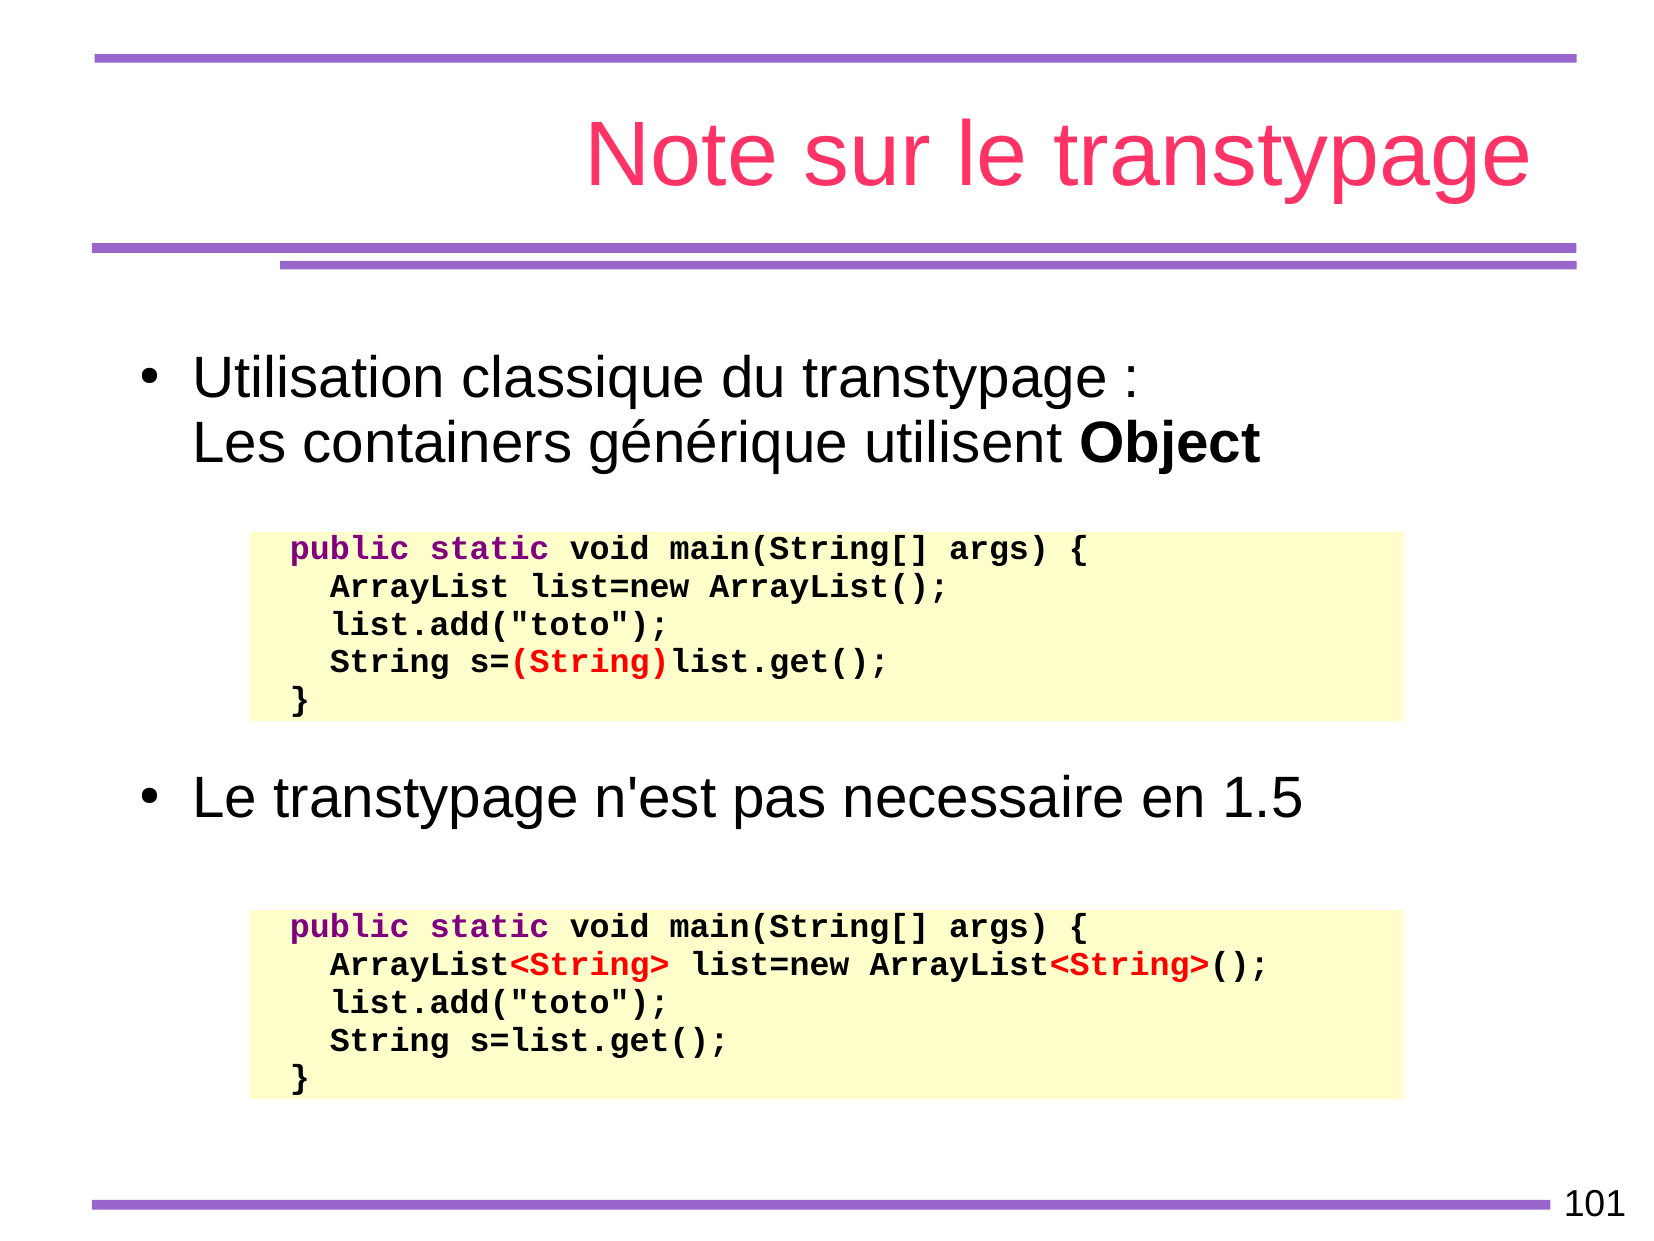

# Note sur le transtypage
Utilisation classique du transtypage :
Les containers générique utilisent Object
Le transtypage n'est pas necessaire en 1.5
 public static void main(String[] args) {
 ArrayList list=new ArrayList();
 list.add("toto");
 String s=(String)list.get();
 }
 public static void main(String[] args) {
 ArrayList<String> list=new ArrayList<String>();
 list.add("toto");
 String s=list.get();
 }